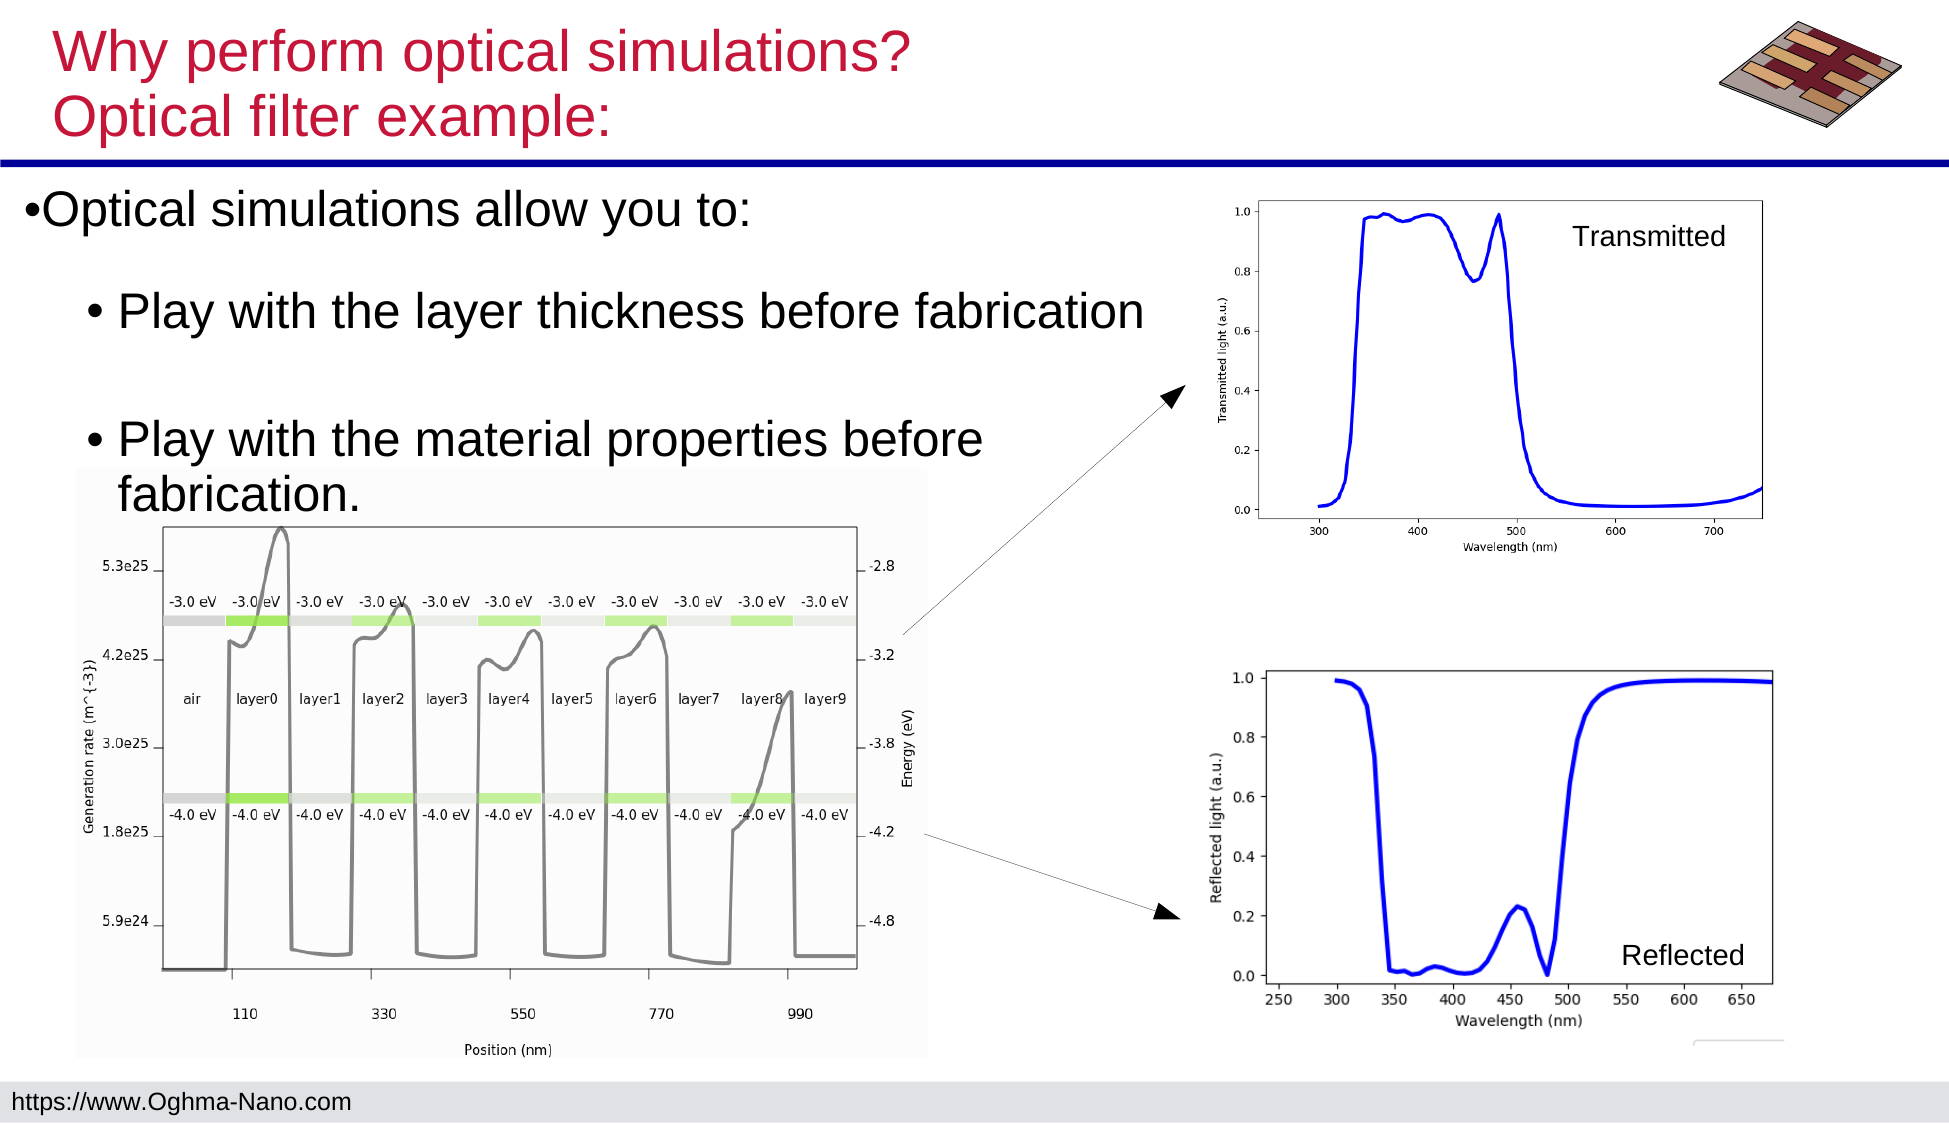

# Why perform optical simulations? Optical filter example:
Optical simulations allow you to:
Play with the layer thickness before fabrication
Play with the material properties before fabrication.
Transmitted
Reflected